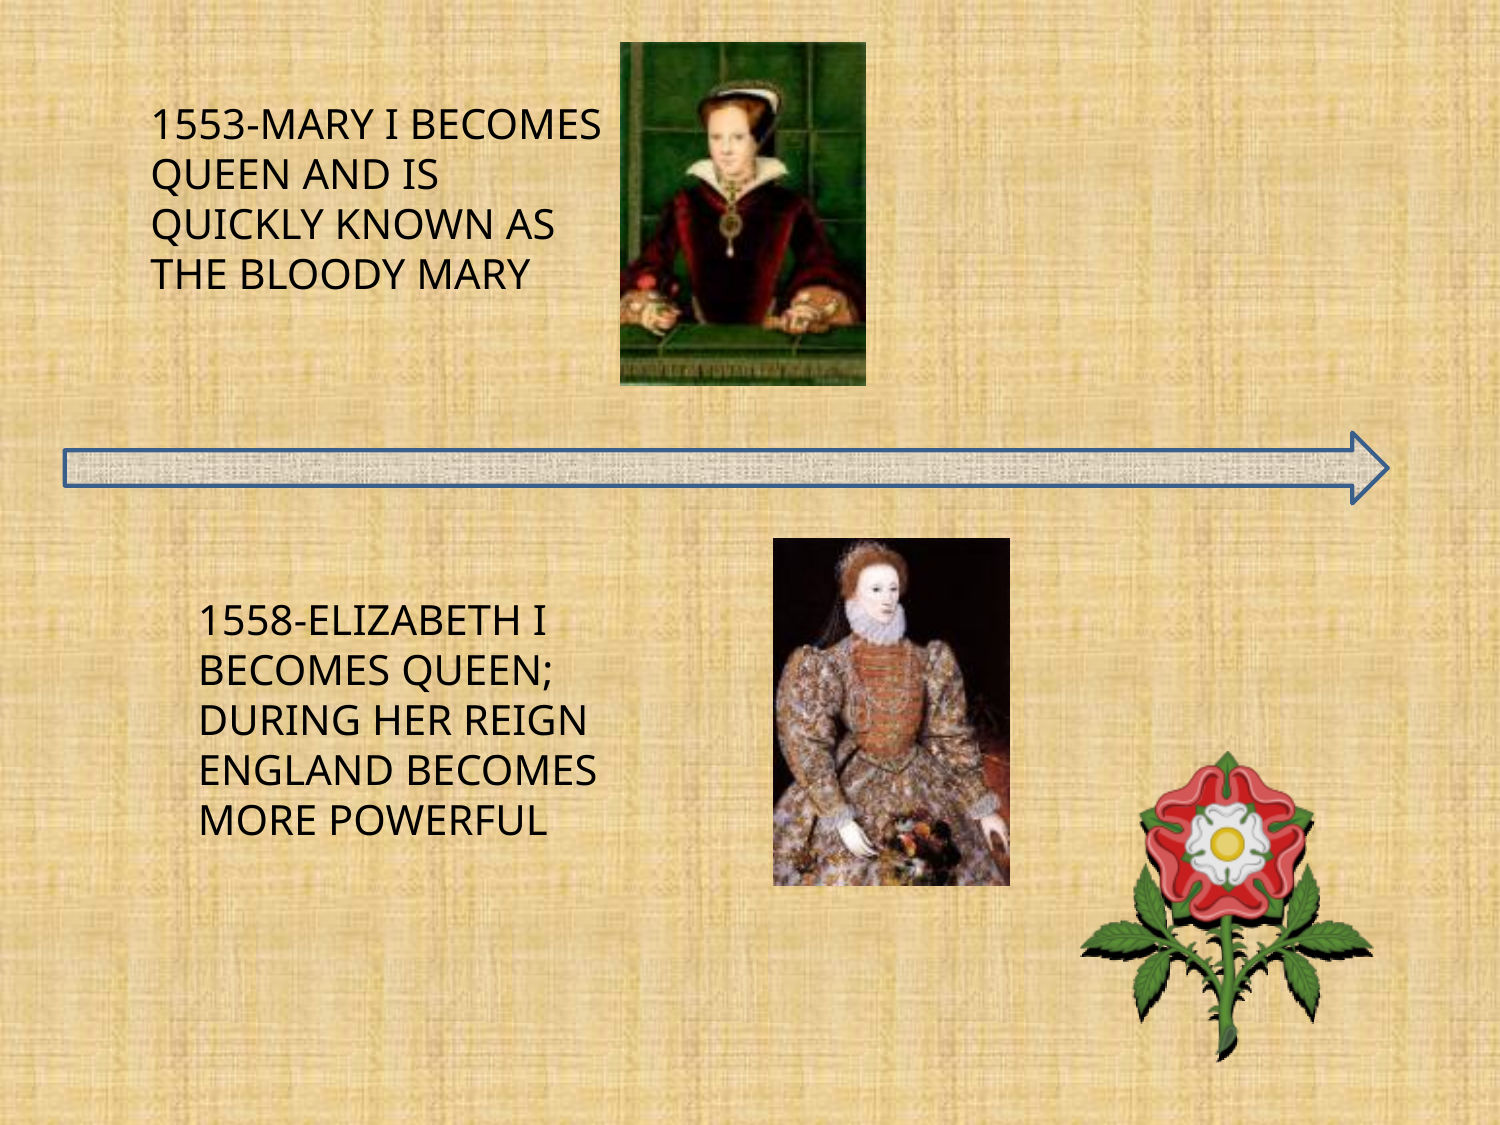

1553-MARY I BECOMES QUEEN AND IS QUICKLY KNOWN AS THE BLOODY MARY
1558-ELIZABETH I BECOMES QUEEN; DURING HER REIGN ENGLAND BECOMES MORE POWERFUL